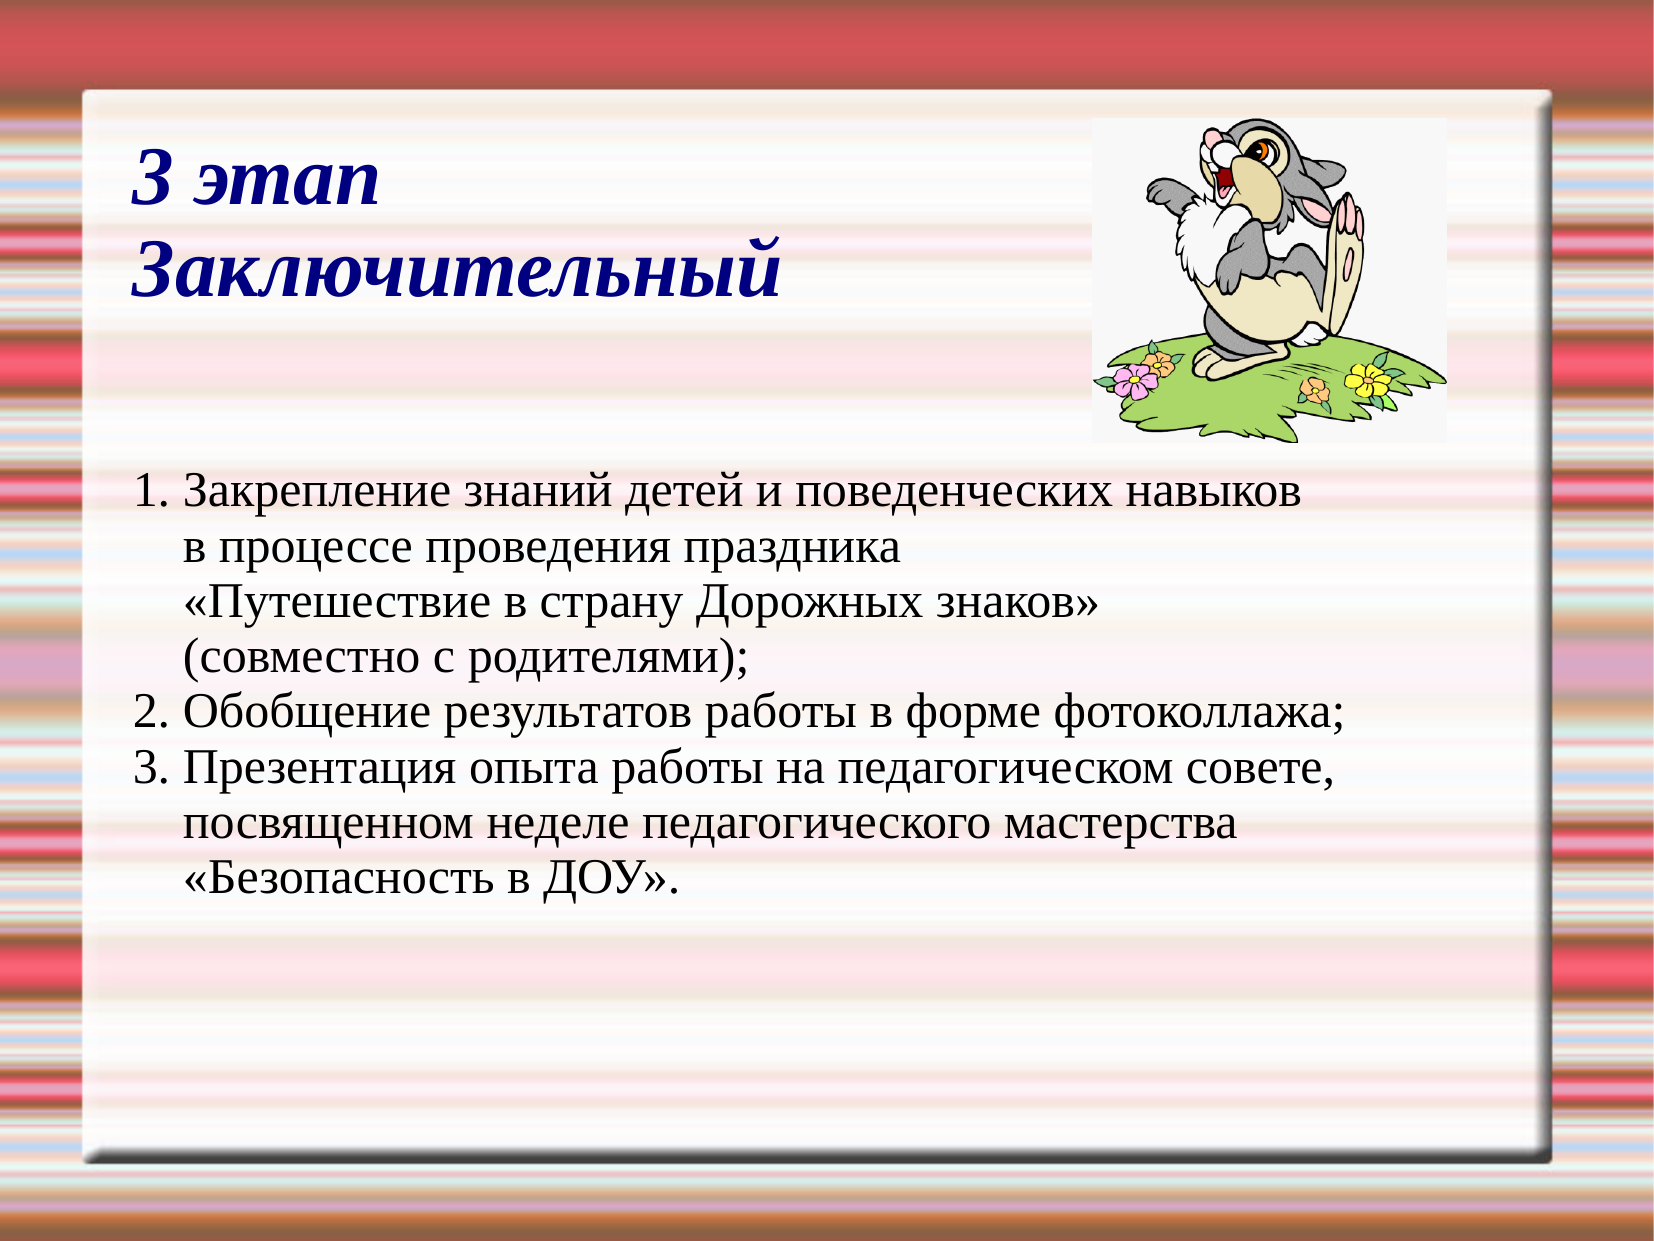

3 этап
Заключительный
1. Закрепление знаний детей и поведенческих навыков
 в процессе проведения праздника
 «Путешествие в страну Дорожных знаков»
 (совместно с родителями);
2. Обобщение результатов работы в форме фотоколлажа;
3. Презентация опыта работы на педагогическом совете,
 посвященном неделе педагогического мастерства
 «Безопасность в ДОУ».